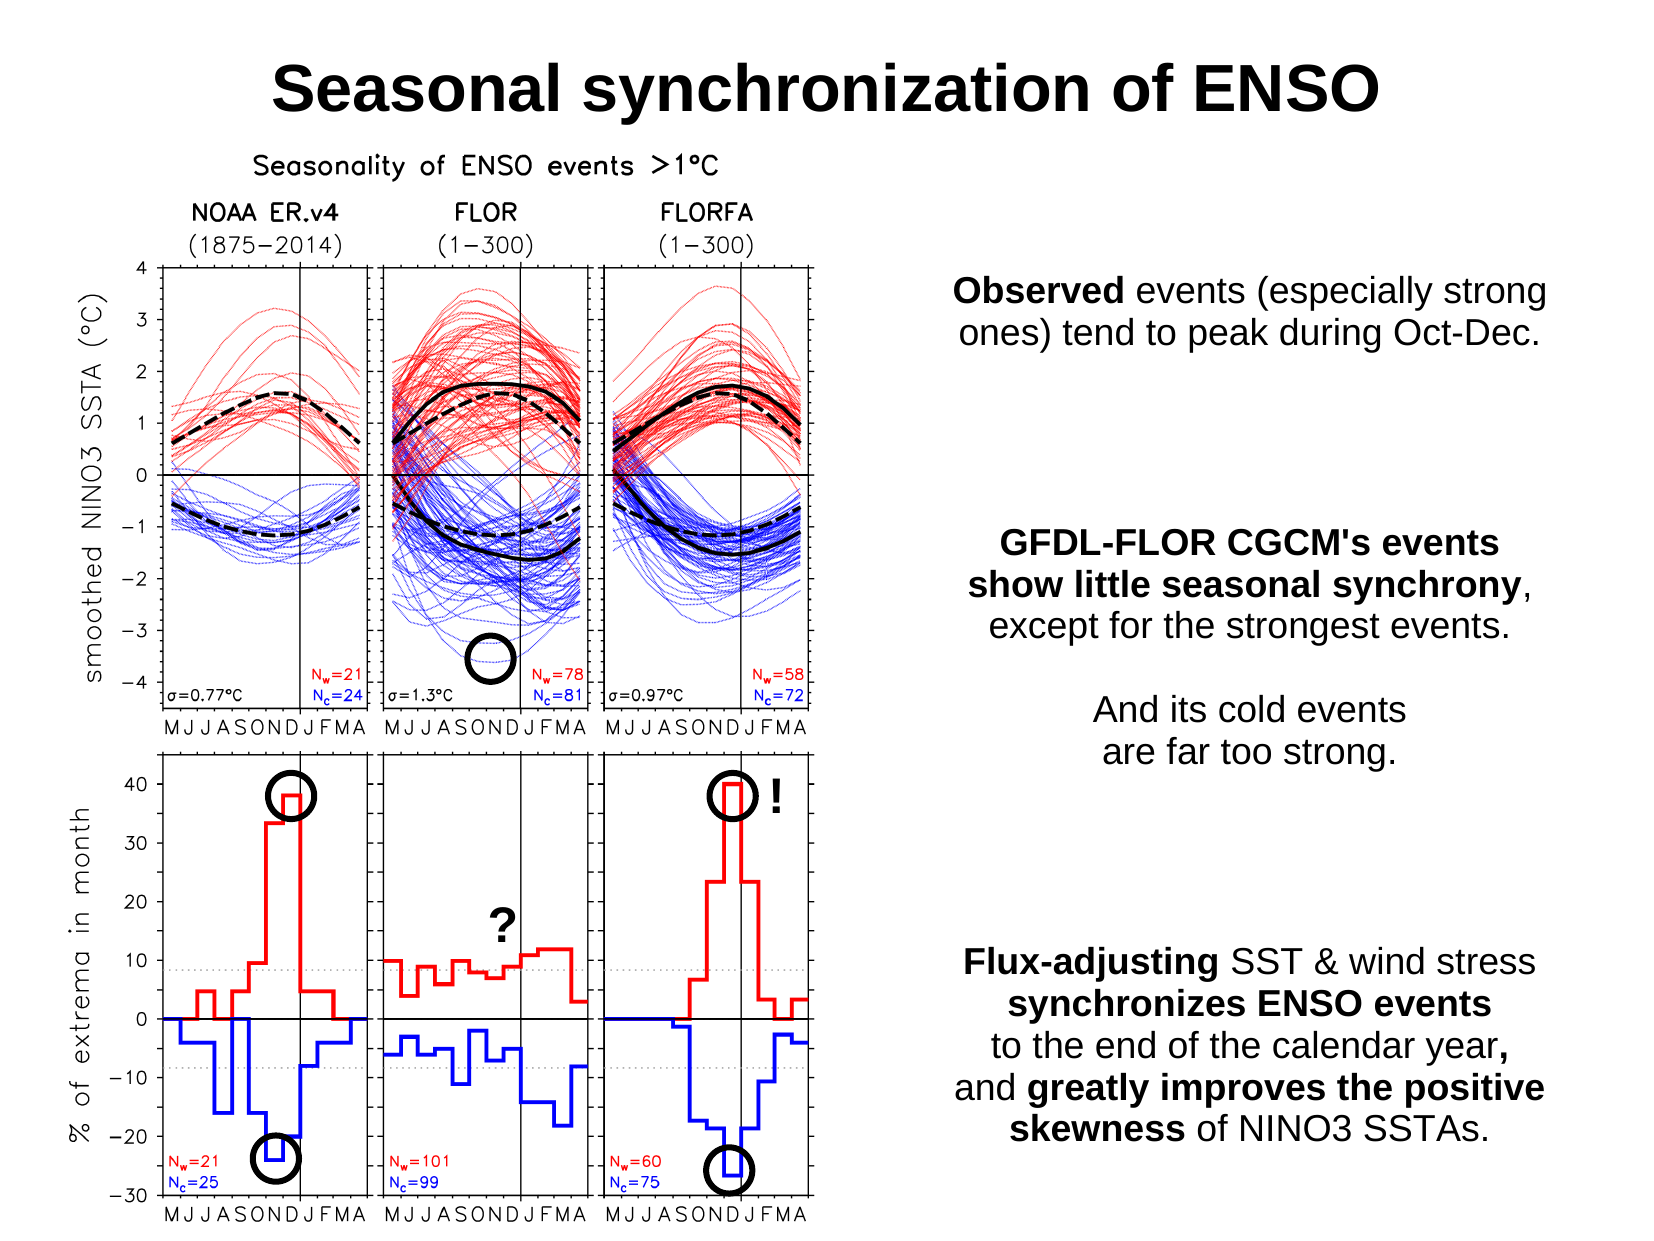

Seasonal synchronization of ENSO
Observed events (especially strong ones) tend to peak during Oct-Dec.
GFDL-FLOR CGCM's events
show little seasonal synchrony,
except for the strongest events.
And its cold events
are far too strong.
!
?
Flux-adjusting SST & wind stress synchronizes ENSO events
to the end of the calendar year,
and greatly improves the positive
skewness of NINO3 SSTAs.